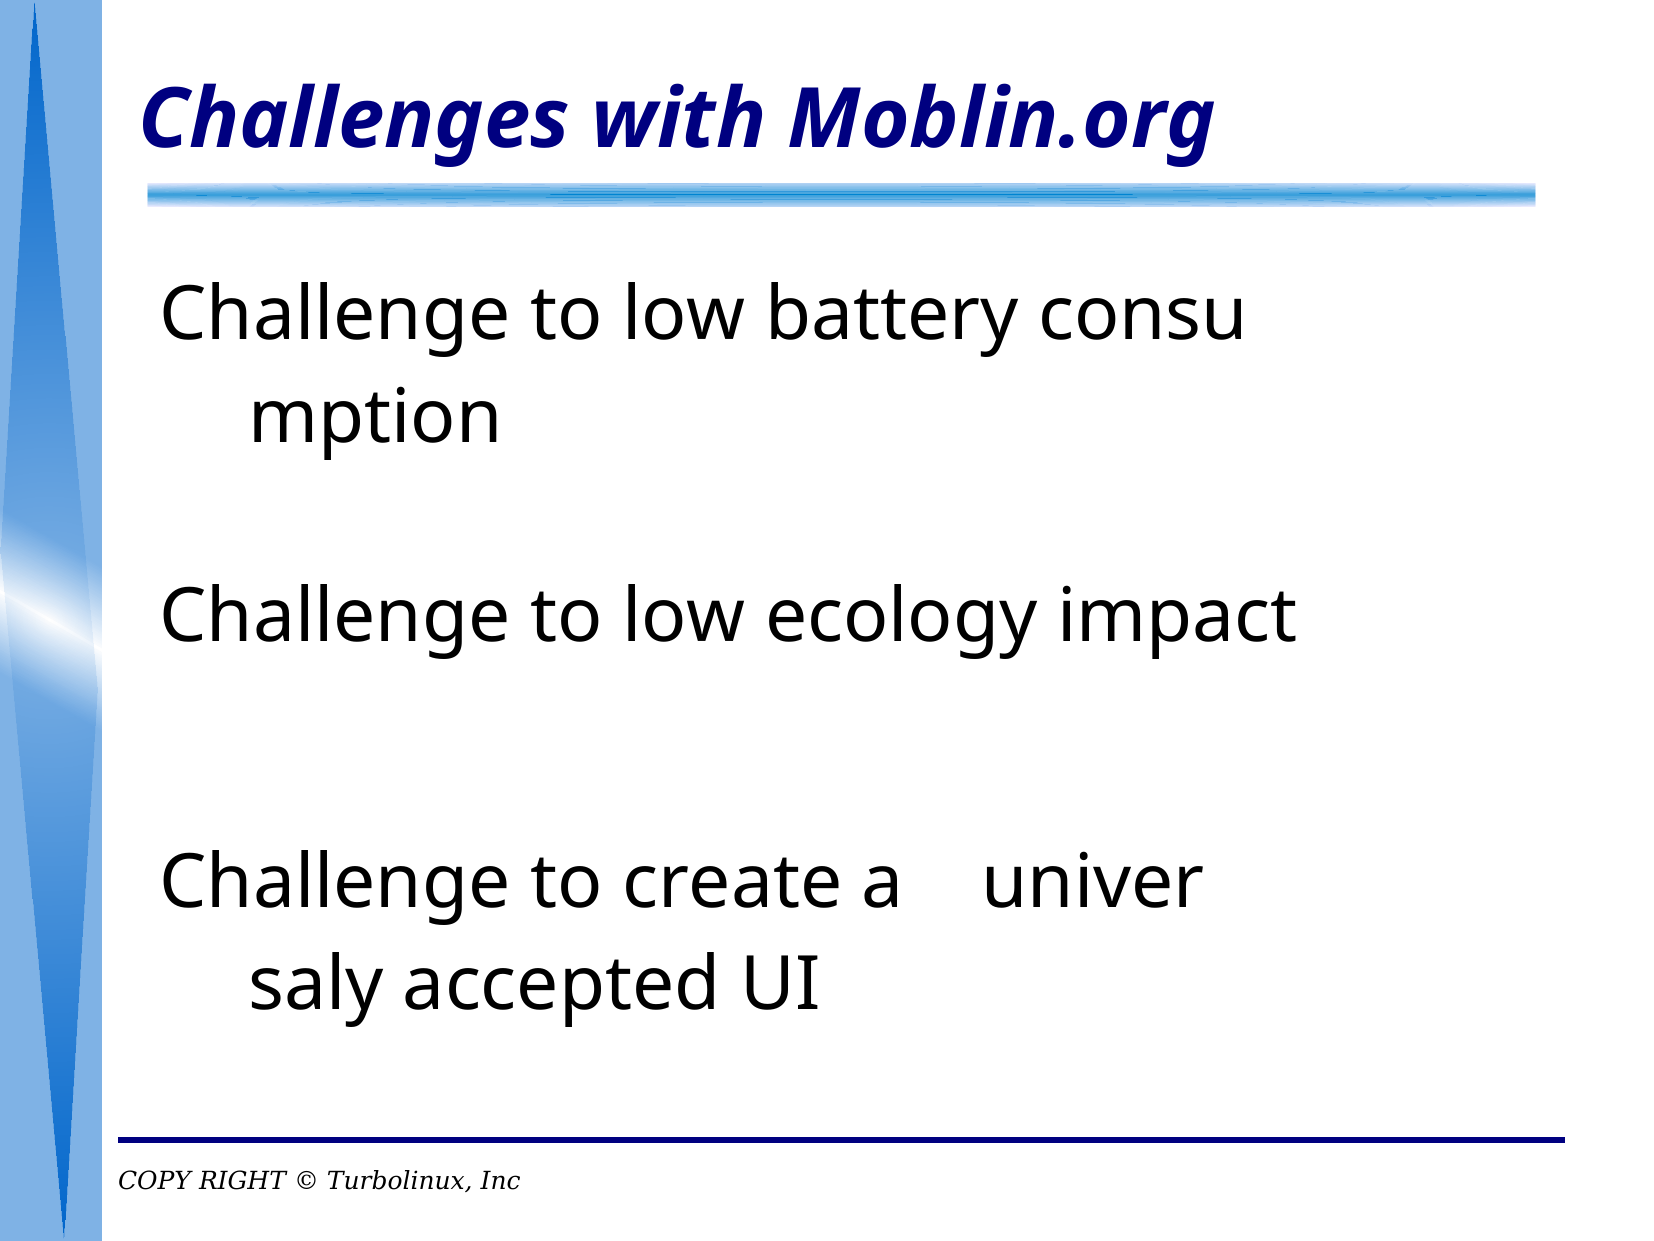

# Challenges with Moblin.org
Challenge to low battery consumption
Challenge to low ecology impact
Challenge to create a universaly accepted UI